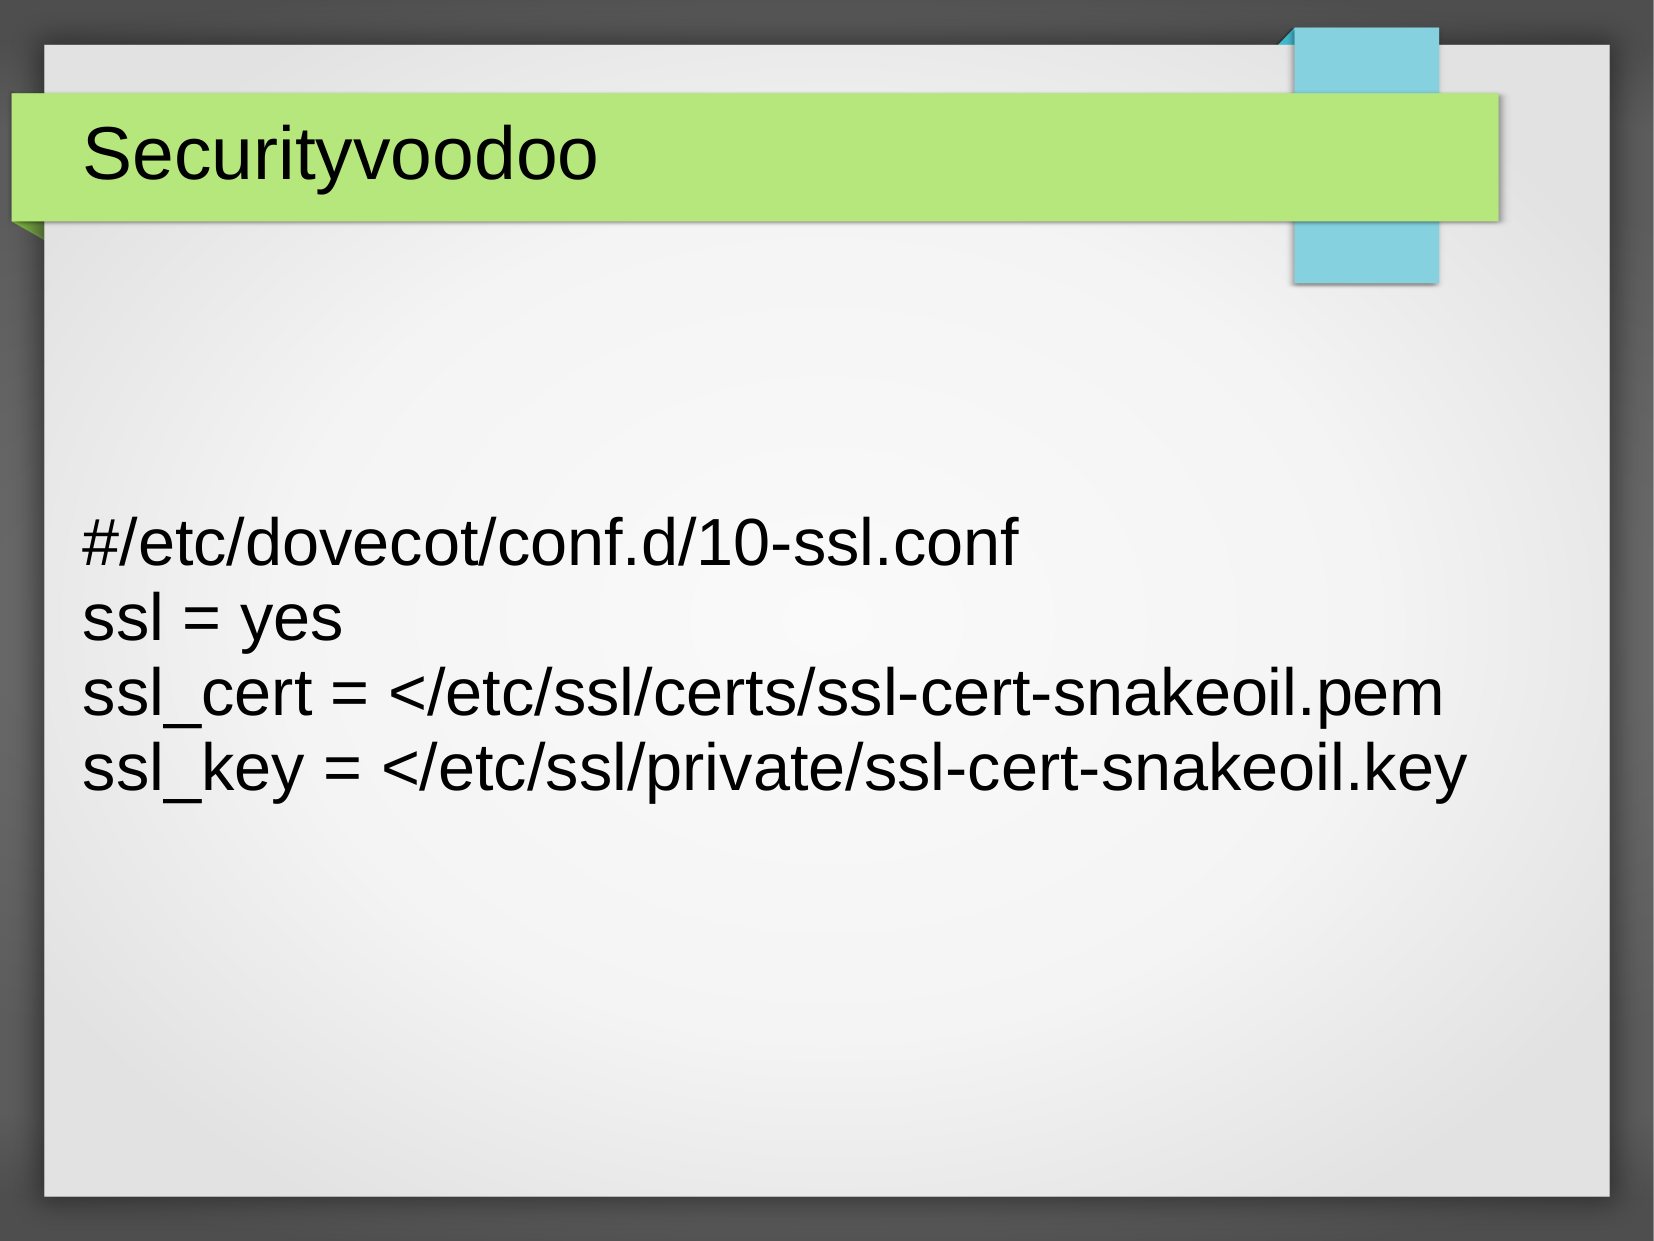

# Securityvoodoo
#/etc/dovecot/conf.d/10-ssl.conf
ssl = yes
ssl_cert = </etc/ssl/certs/ssl-cert-snakeoil.pem
ssl_key = </etc/ssl/private/ssl-cert-snakeoil.key